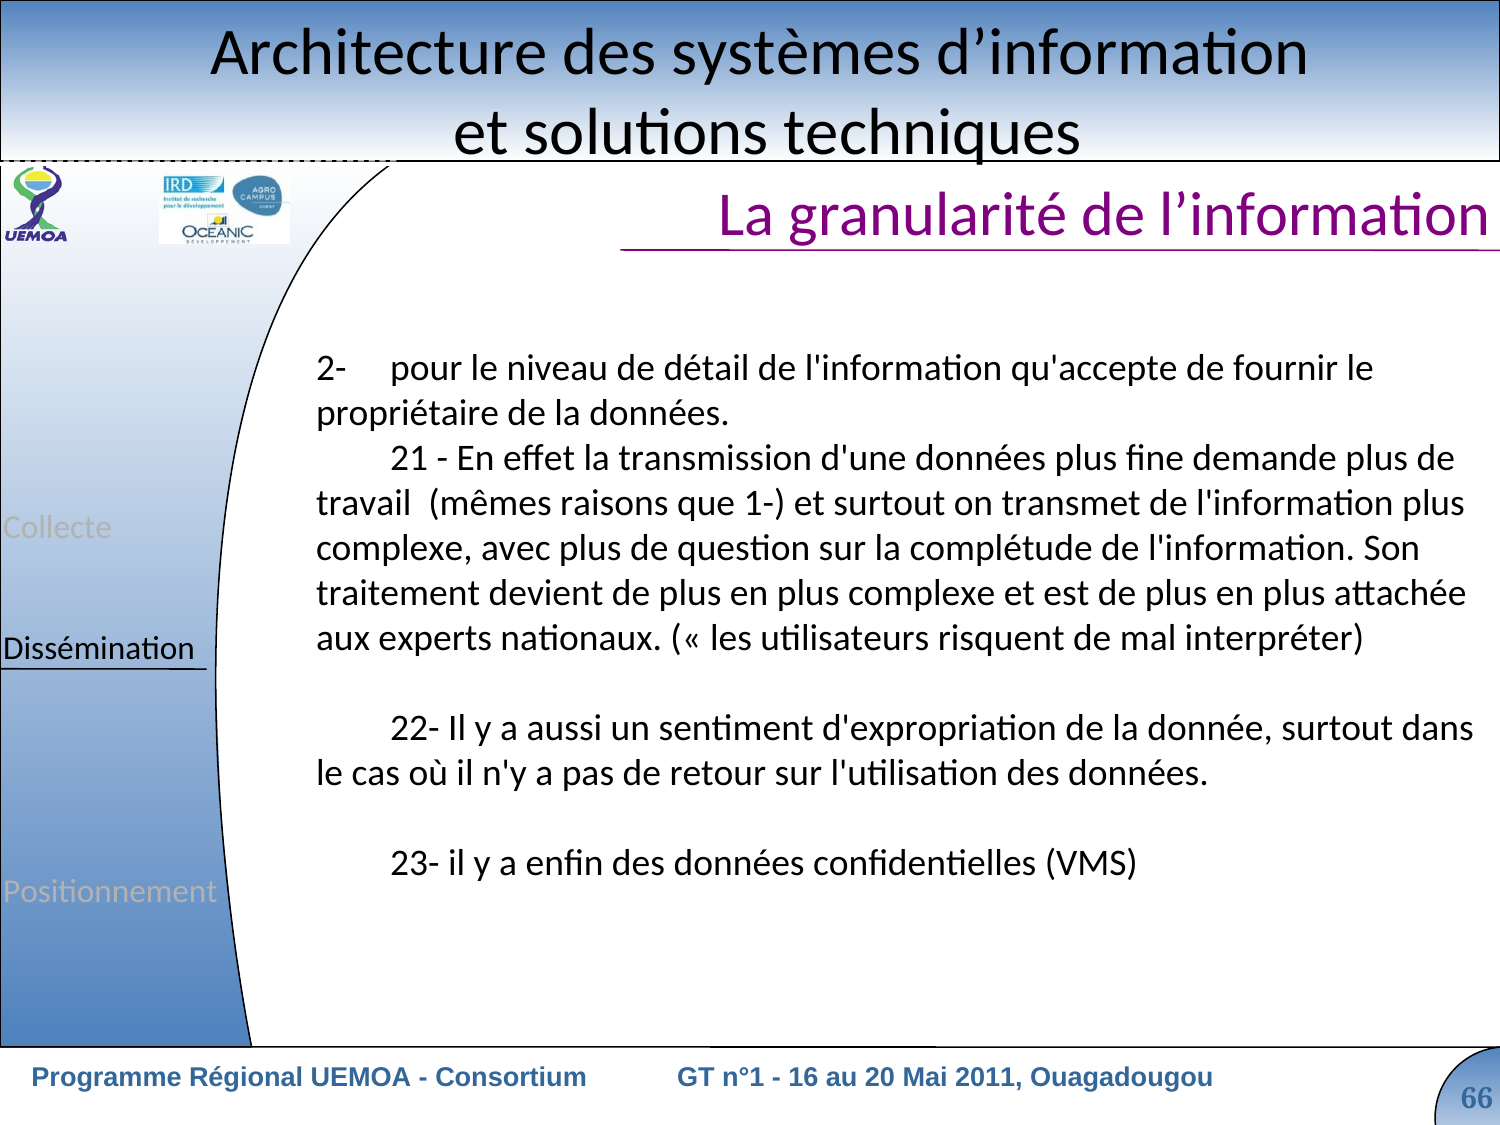

Architecture des systèmes d’information
et solutions techniques
La granularité de l’information
2-	pour le niveau de détail de l'information qu'accepte de fournir le propriétaire de la données.
	21 - En effet la transmission d'une données plus fine demande plus de travail (mêmes raisons que 1-) et surtout on transmet de l'information plus complexe, avec plus de question sur la complétude de l'information. Son traitement devient de plus en plus complexe et est de plus en plus attachée aux experts nationaux. (« les utilisateurs risquent de mal interpréter)
	22- Il y a aussi un sentiment d'expropriation de la donnée, surtout dans le cas où il n'y a pas de retour sur l'utilisation des données.
	23- il y a enfin des données confidentielles (VMS)
Collecte
Dissémination
Positionnement